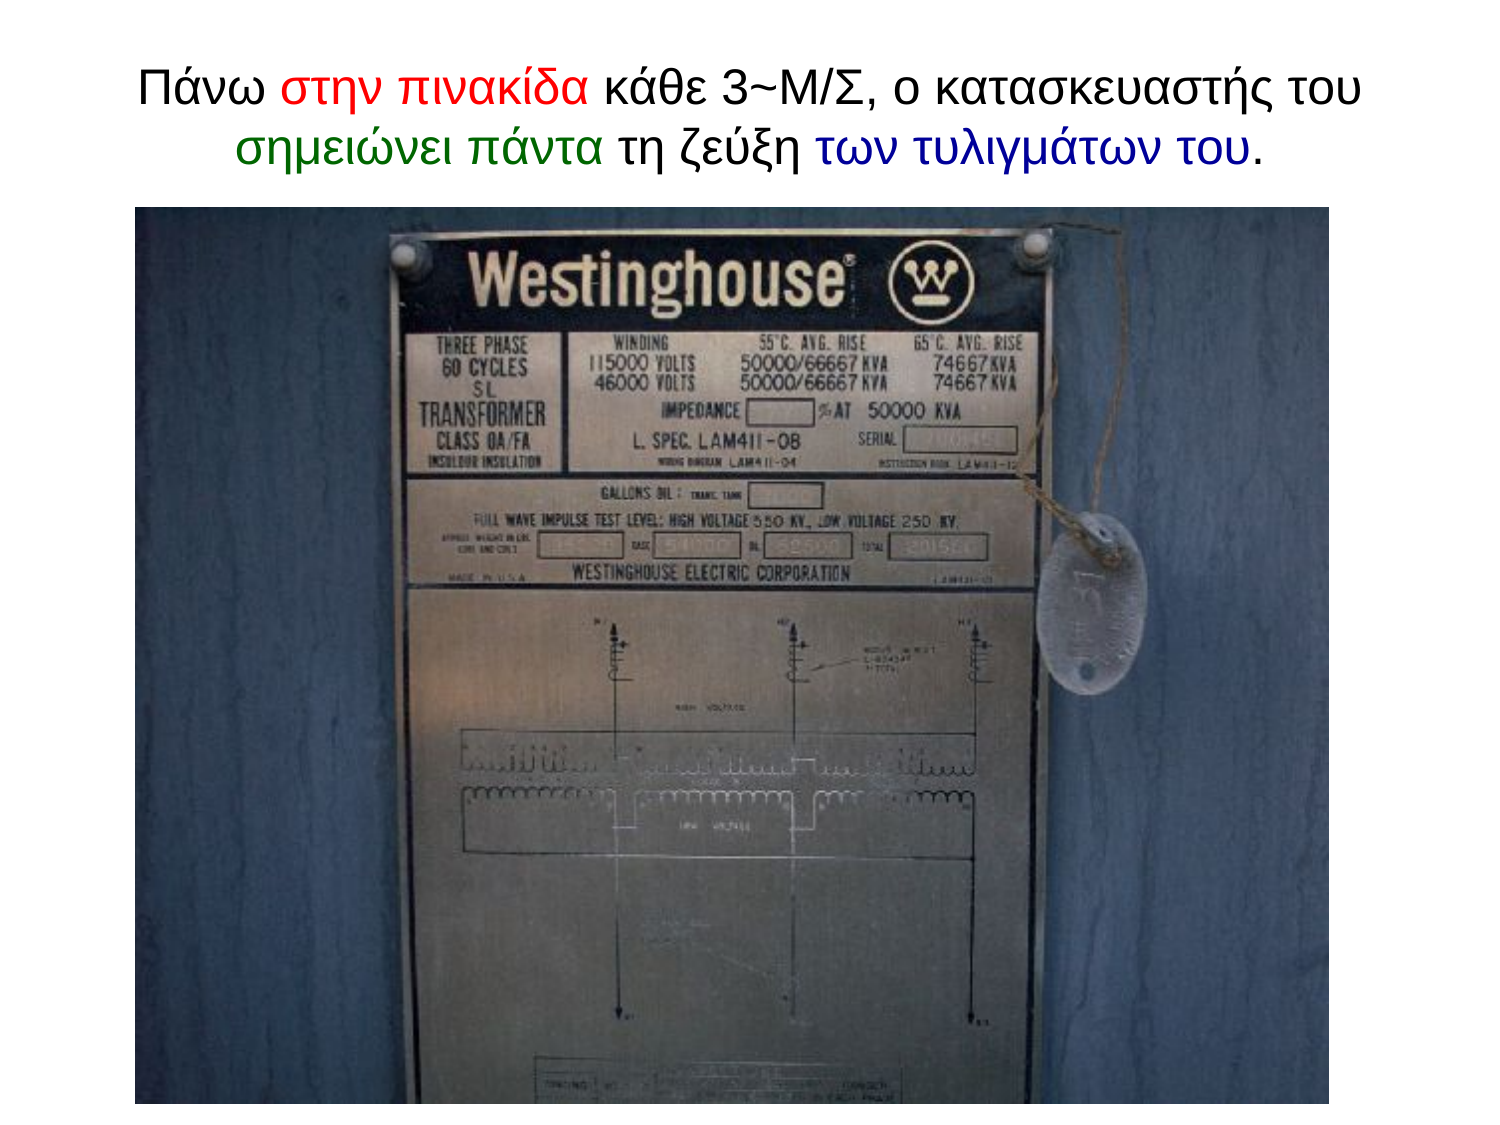

# Πάνω στην πινακίδα κάθε 3~Μ/Σ, ο κατασκευαστής του σημειώνει πάντα τη ζεύξη των τυλιγμάτων του.